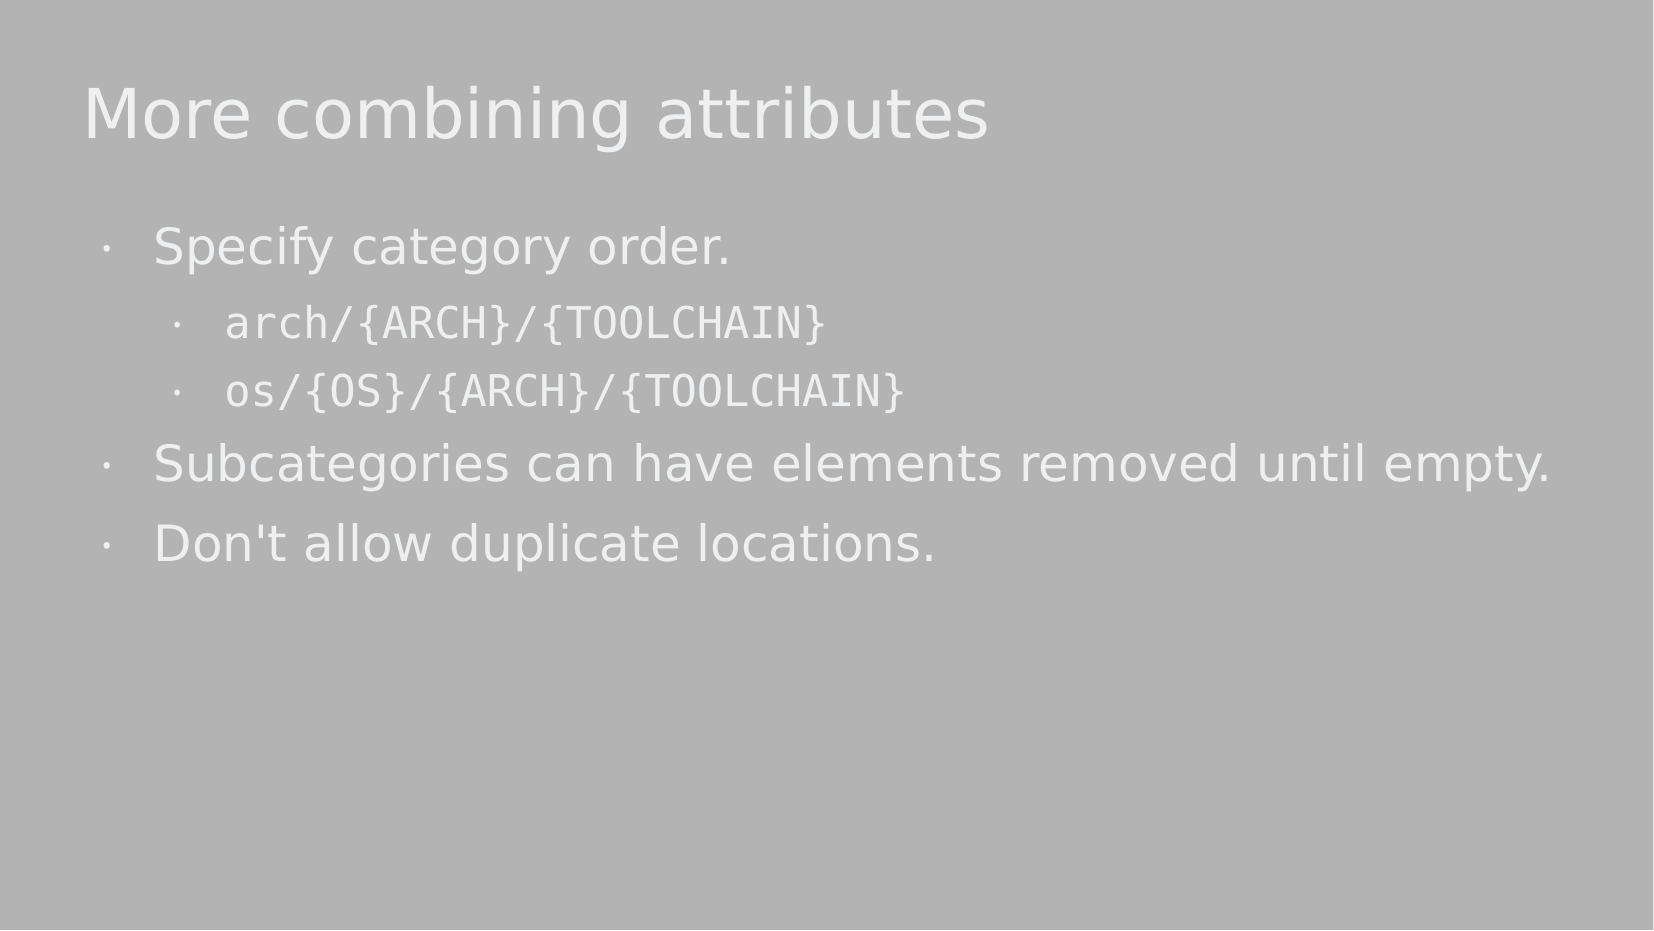

# More combining attributes
Specify category order.
arch/{ARCH}/{TOOLCHAIN}
os/{OS}/{ARCH}/{TOOLCHAIN}
Subcategories can have elements removed until empty.
Don't allow duplicate locations.